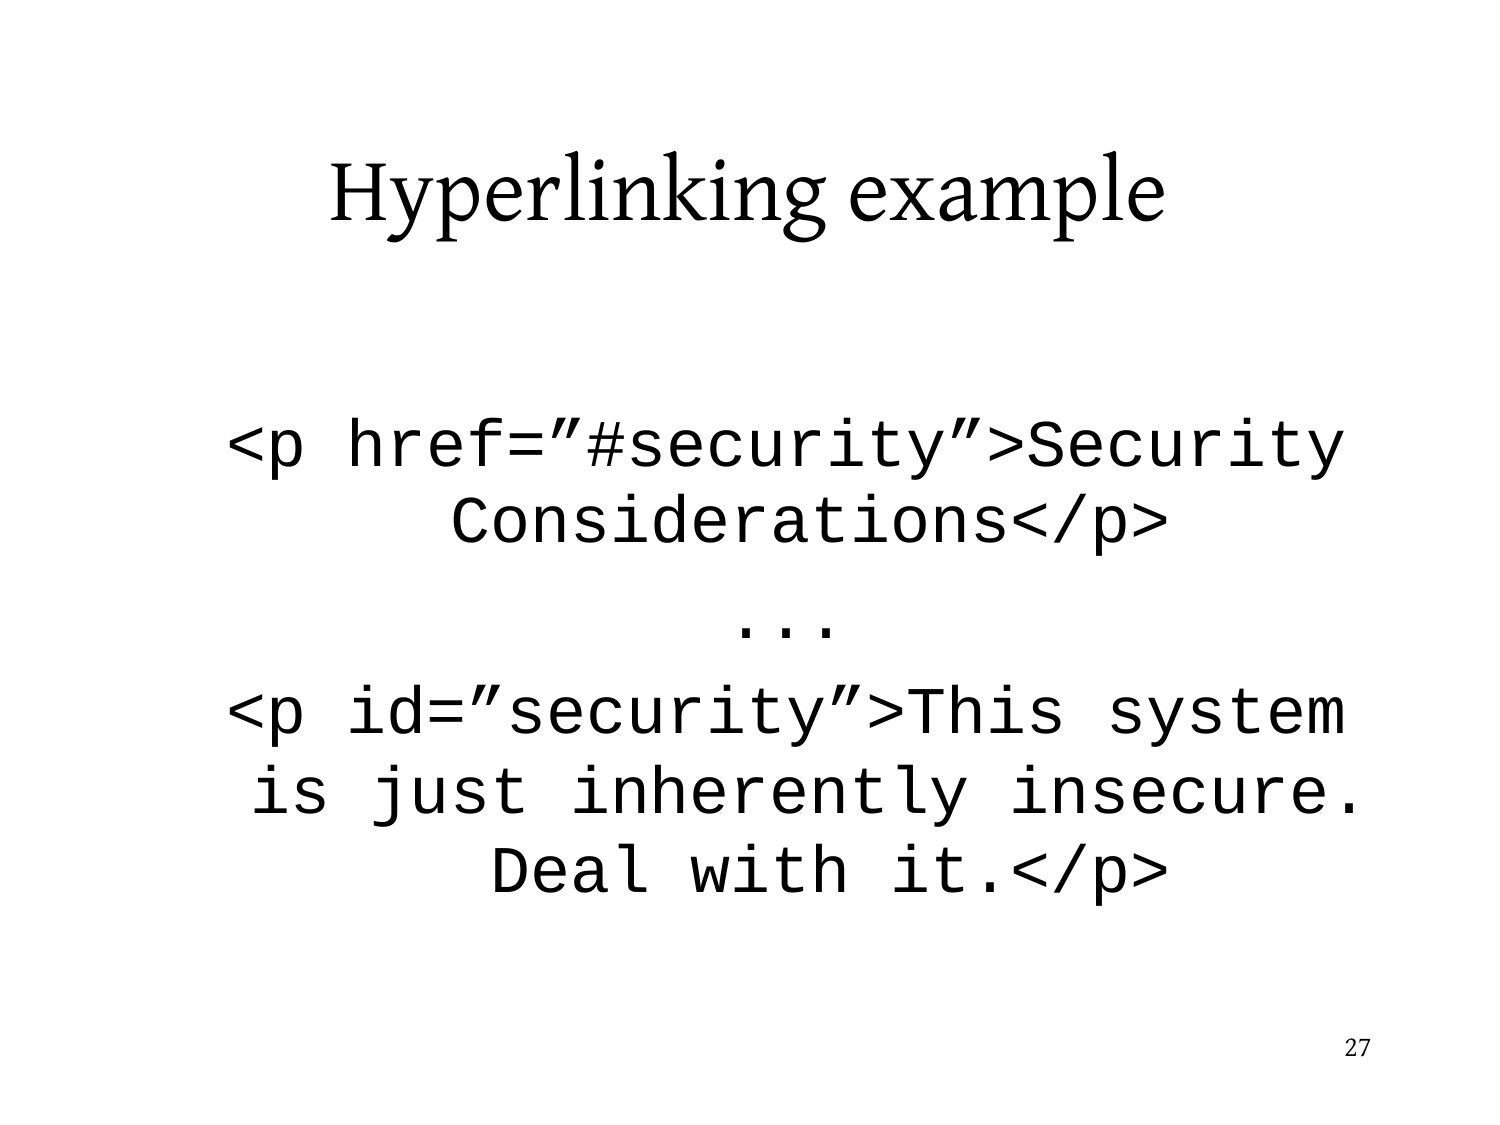

# Hyperlinking example
<p href=”#security”>Security Considerations</p>
...
<p id=”security”>This system is just inherently insecure. Deal with it.</p>